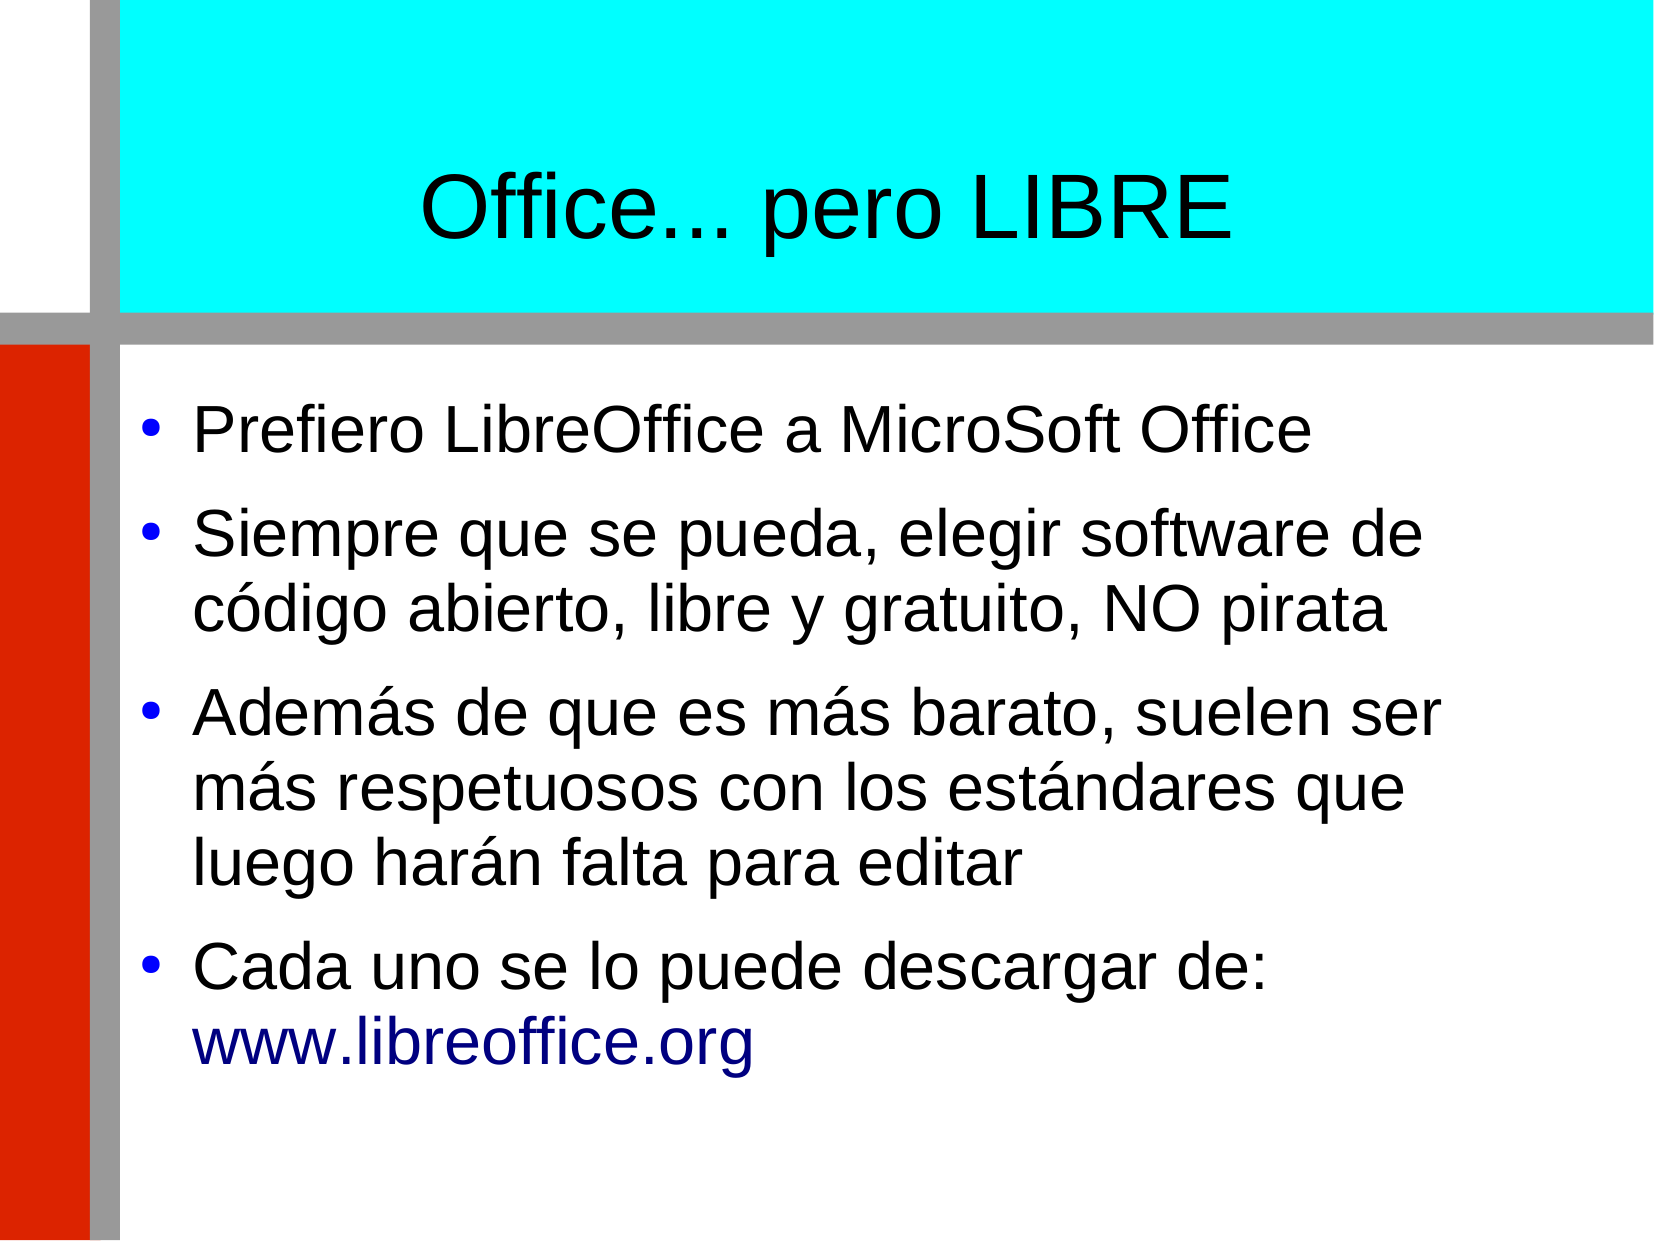

# Office... pero LIBRE
Prefiero LibreOffice a MicroSoft Office
Siempre que se pueda, elegir software de código abierto, libre y gratuito, NO pirata
Además de que es más barato, suelen ser más respetuosos con los estándares que luego harán falta para editar
Cada uno se lo puede descargar de: www.libreoffice.org